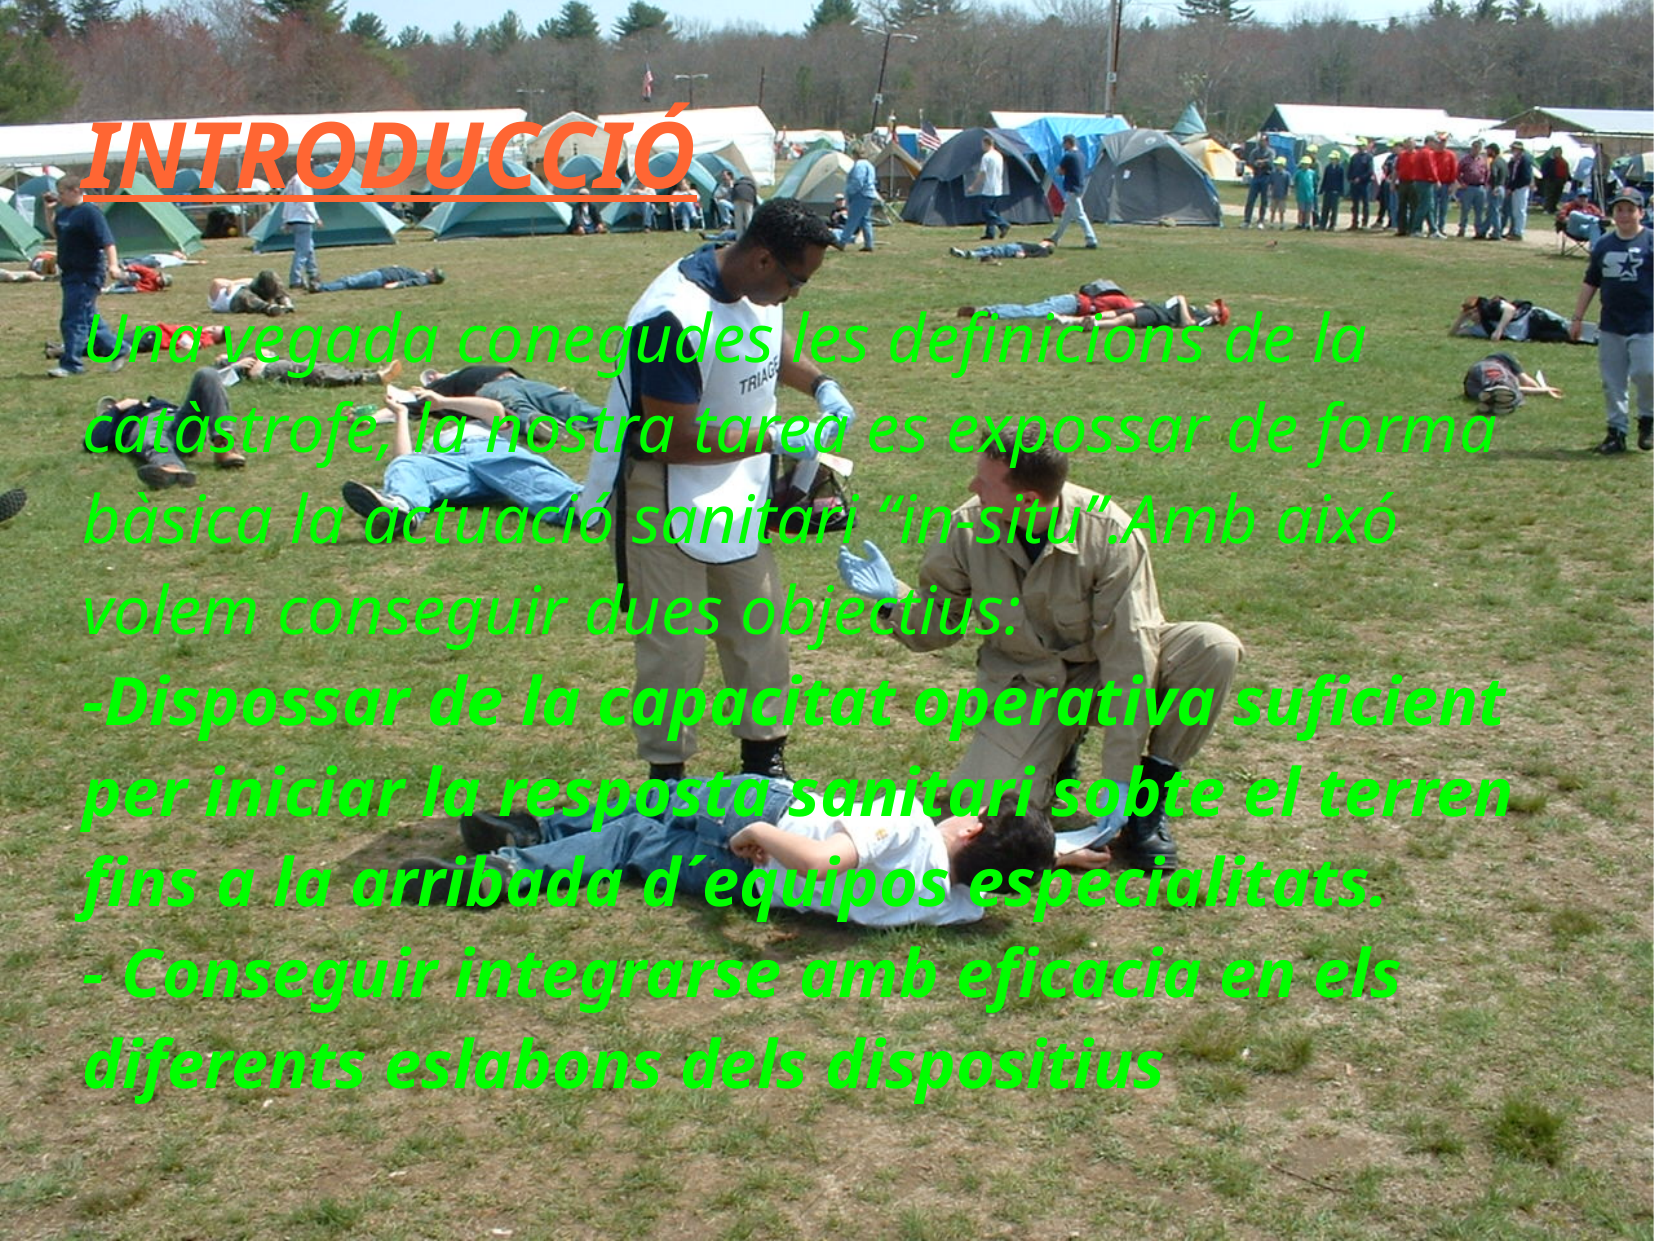

# INTRODUCCIÓ
Una vegada conegudes les definicions de la catàstrofe, la nostra tarea es expossar de forma bàsica la actuació sanitari “in-situ”.Amb aixó volem conseguir dues objectius:
-Dispossar de la capacitat operativa suficient per iniciar la resposta sanitari sobte el terren fins a la arribada d´equipos especialitats.
- Conseguir integrarse amb eficacia en els diferents eslabons dels dispositius